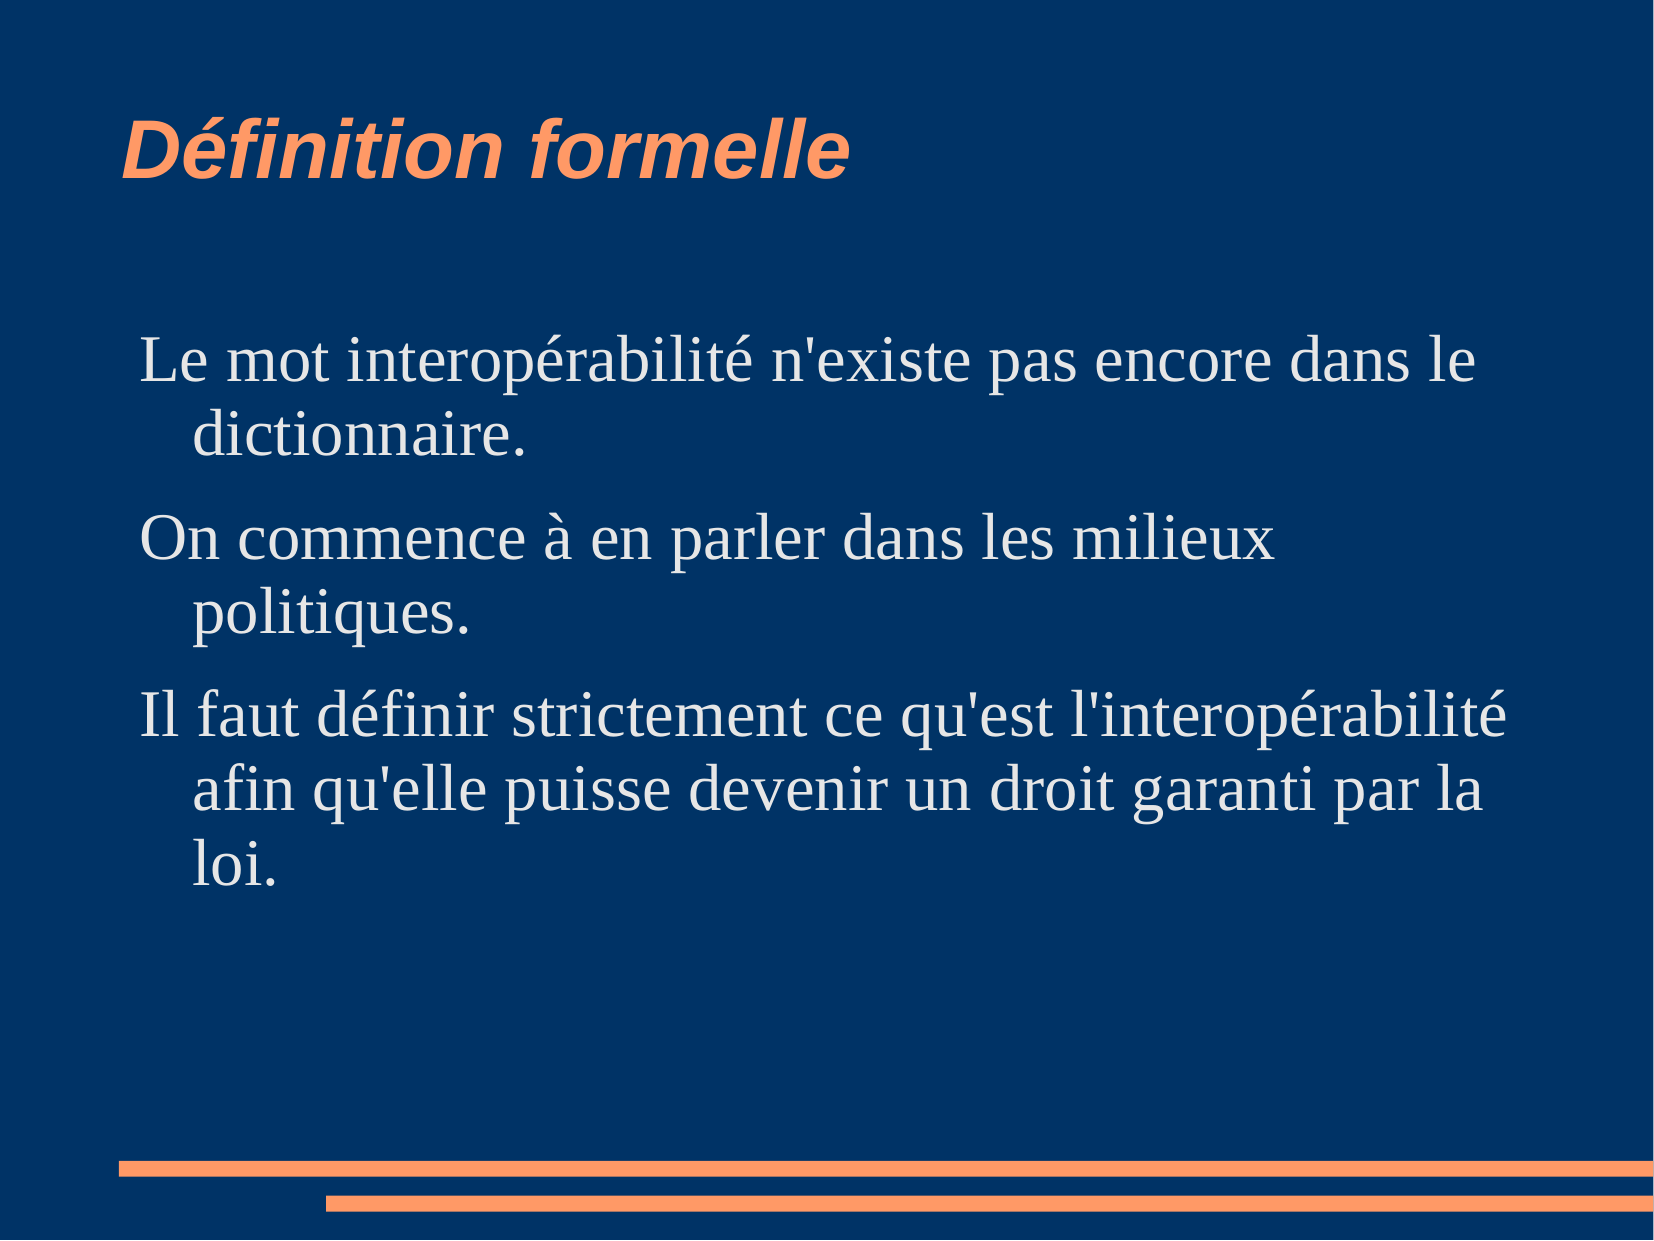

# Définition formelle
Le mot interopérabilité n'existe pas encore dans le dictionnaire.
On commence à en parler dans les milieux politiques.
Il faut définir strictement ce qu'est l'interopérabilité afin qu'elle puisse devenir un droit garanti par la loi.